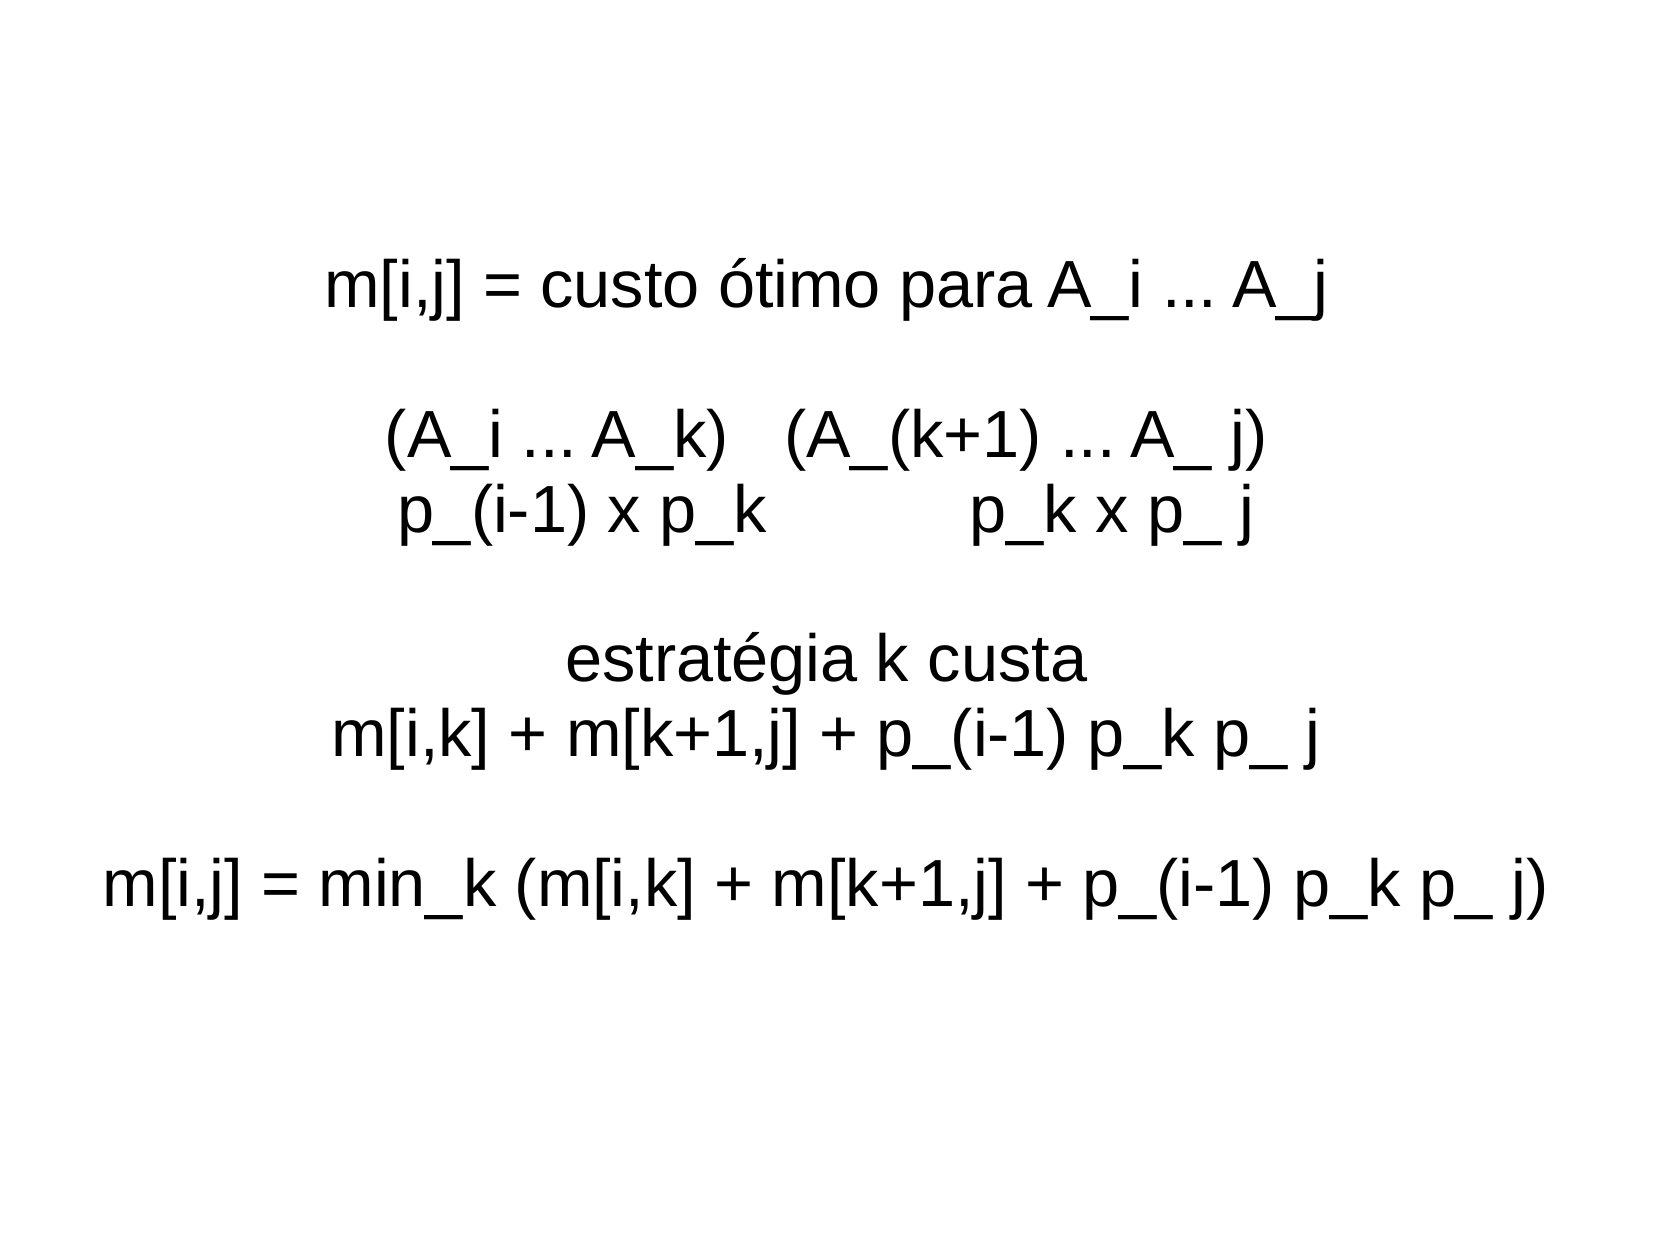

# m[i,j] = custo ótimo para A_i ... A_j
(A_i ... A_k) (A_(k+1) ... A_ j)
p_(i-1) x p_k p_k x p_ j
estratégia k custa
m[i,k] + m[k+1,j] + p_(i-1) p_k p_ j
m[i,j] = min_k (m[i,k] + m[k+1,j] + p_(i-1) p_k p_ j)